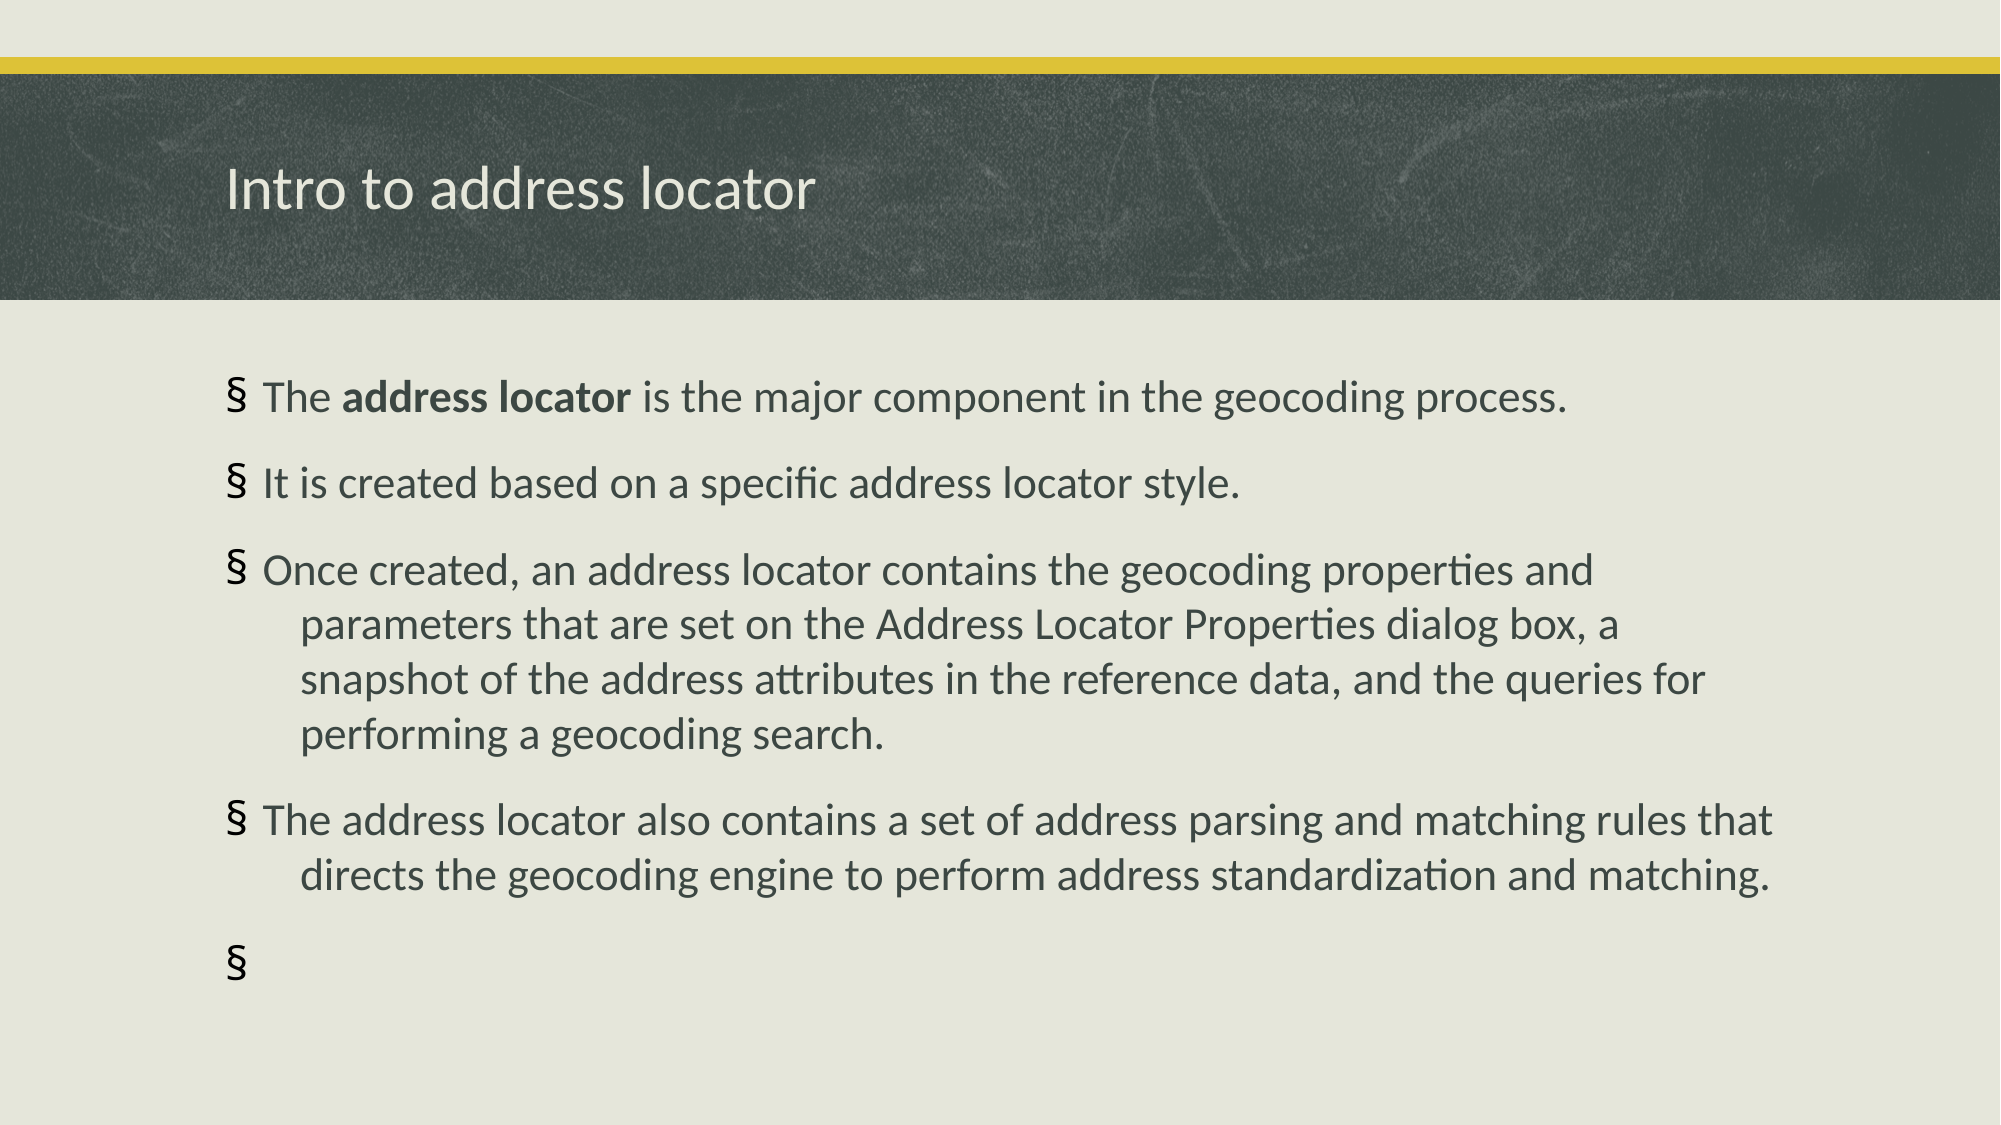

# Intro to address locator
The address locator is the major component in the geocoding process.
It is created based on a specific address locator style.
Once created, an address locator contains the geocoding properties and parameters that are set on the Address Locator Properties dialog box, a snapshot of the address attributes in the reference data, and the queries for performing a geocoding search.
The address locator also contains a set of address parsing and matching rules that directs the geocoding engine to perform address standardization and matching.